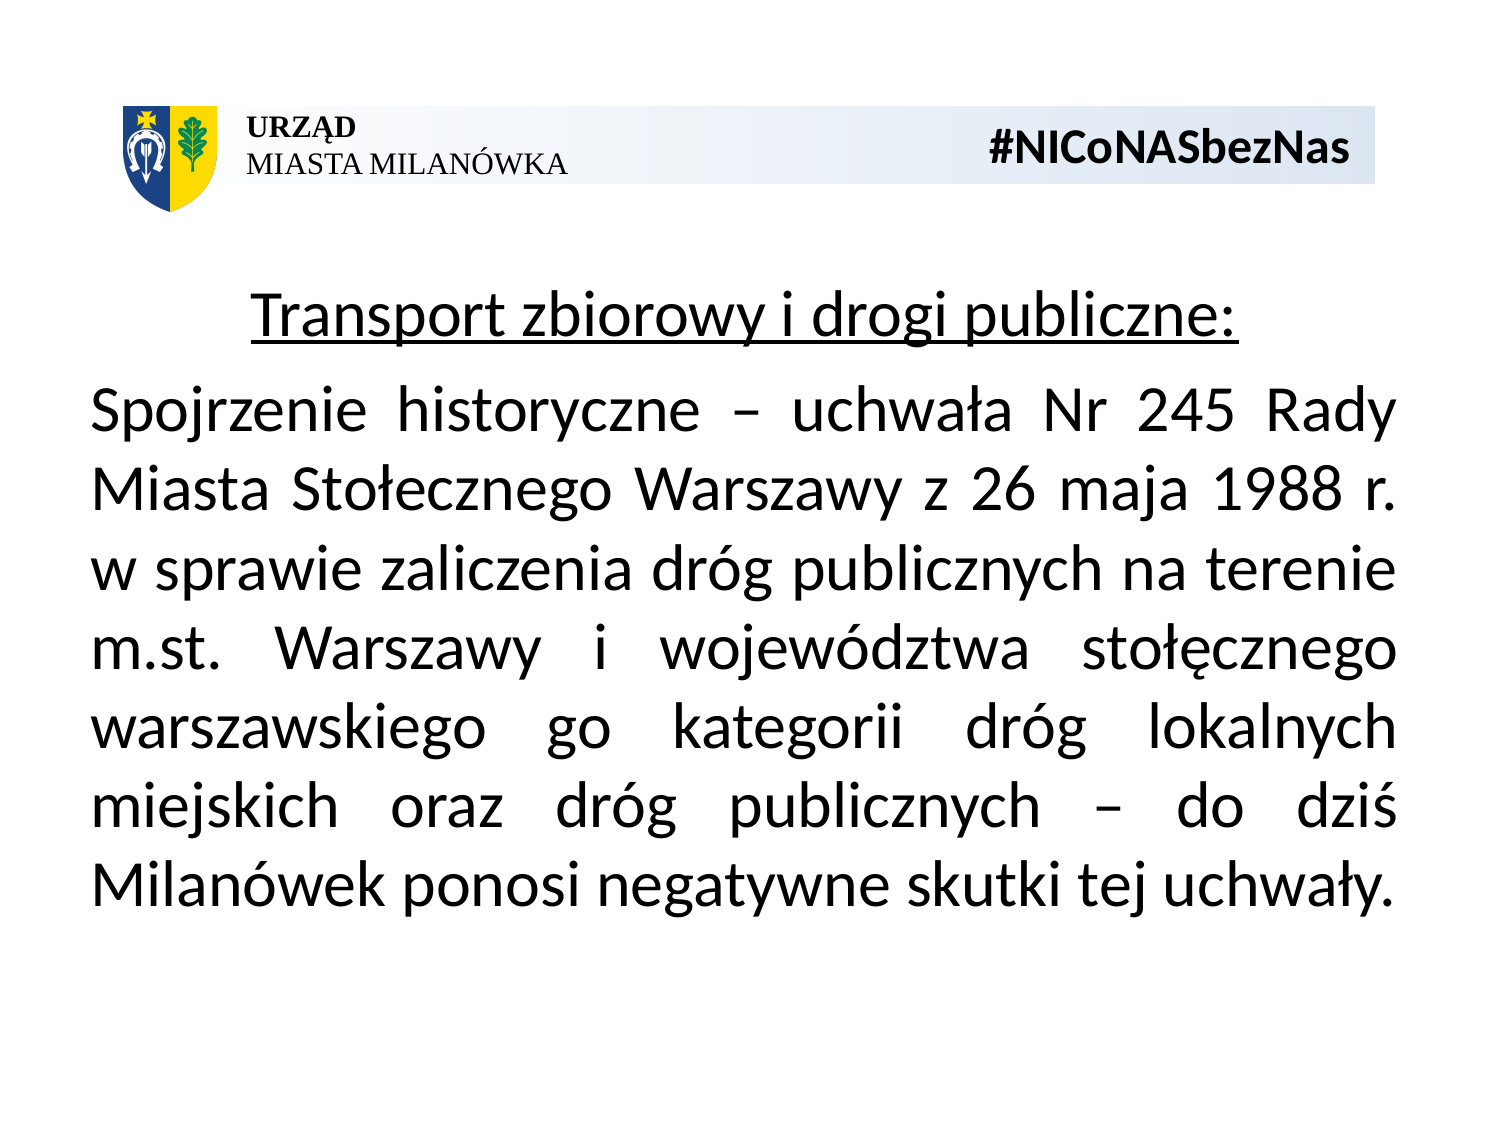

Urząd
Miasta Milanówka
#NICoNASbezNas
# Transport zbiorowy i drogi publiczne:
Spojrzenie historyczne – uchwała Nr 245 Rady Miasta Stołecznego Warszawy z 26 maja 1988 r. w sprawie zaliczenia dróg publicznych na terenie m.st. Warszawy i województwa stołęcznego warszawskiego go kategorii dróg lokalnych miejskich oraz dróg publicznych – do dziś Milanówek ponosi negatywne skutki tej uchwały.